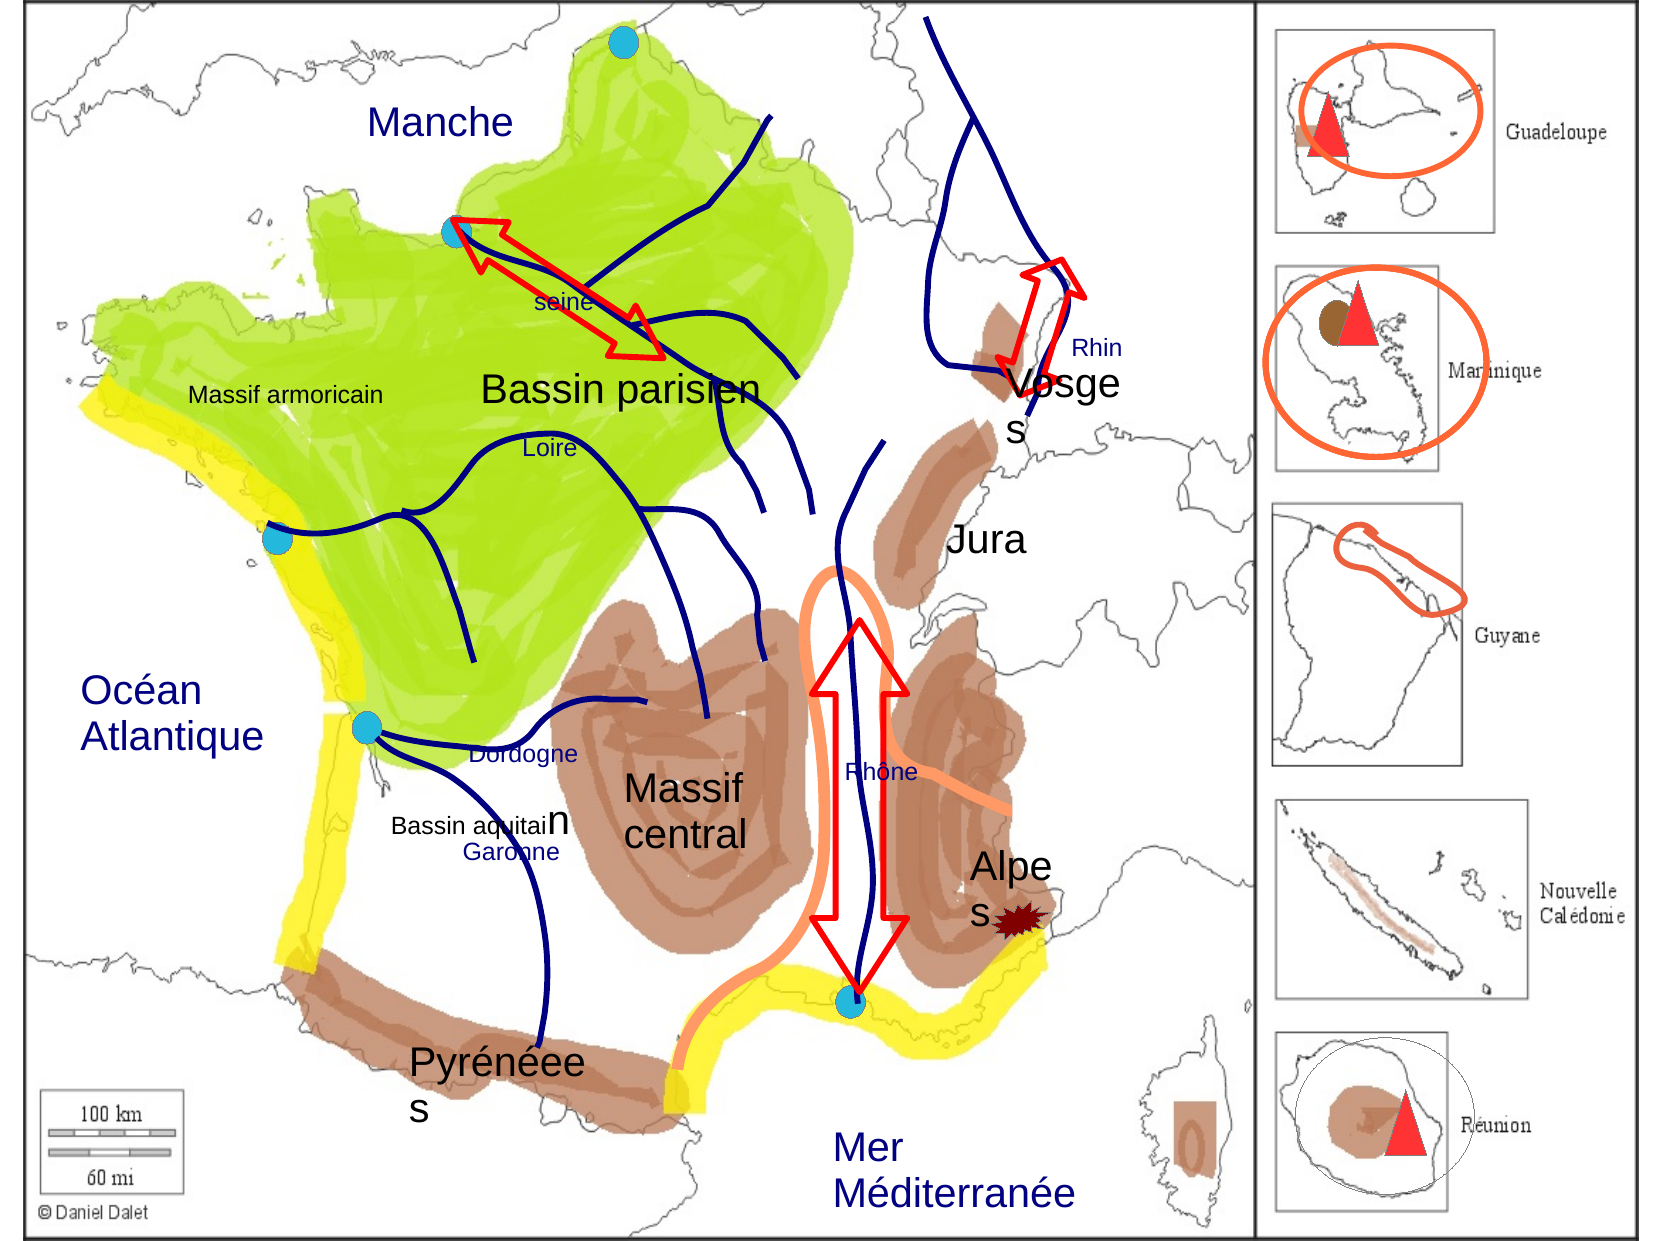

Manche
seine
Rhin
Vosges
Massif armoricain
Bassin parisien
Loire
Jura
Océan
Atlantique
Dordogne
Rhône
Massif
central
Bassin aquitain
Garonne
Alpes
Pyrénéees
Mer Méditerranée